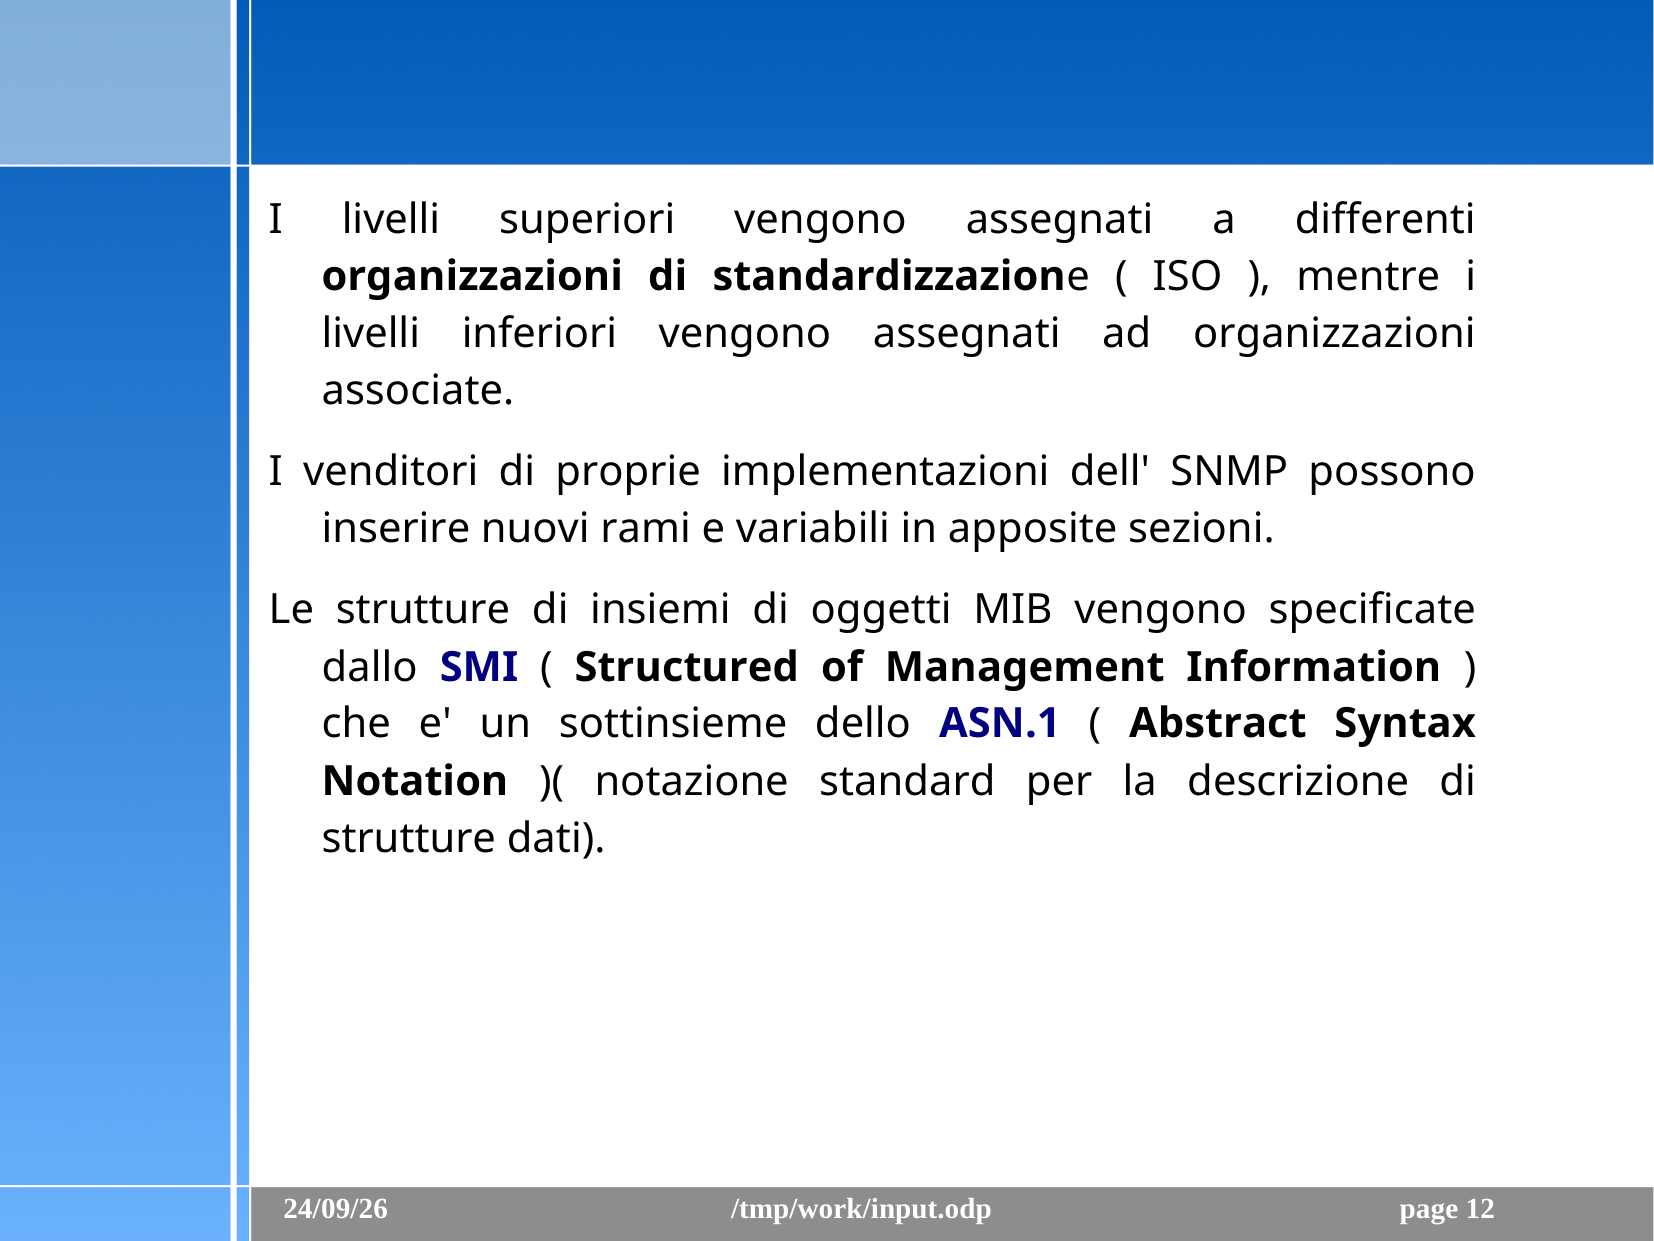

#
I livelli superiori vengono assegnati a differenti organizzazioni di standardizzazione ( ISO ), mentre i livelli inferiori vengono assegnati ad organizzazioni associate.
I venditori di proprie implementazioni dell' SNMP possono inserire nuovi rami e variabili in apposite sezioni.
Le strutture di insiemi di oggetti MIB vengono specificate dallo SMI ( Structured of Management Information ) che e' un sottinsieme dello ASN.1 ( Abstract Syntax Notation )( notazione standard per la descrizione di strutture dati).